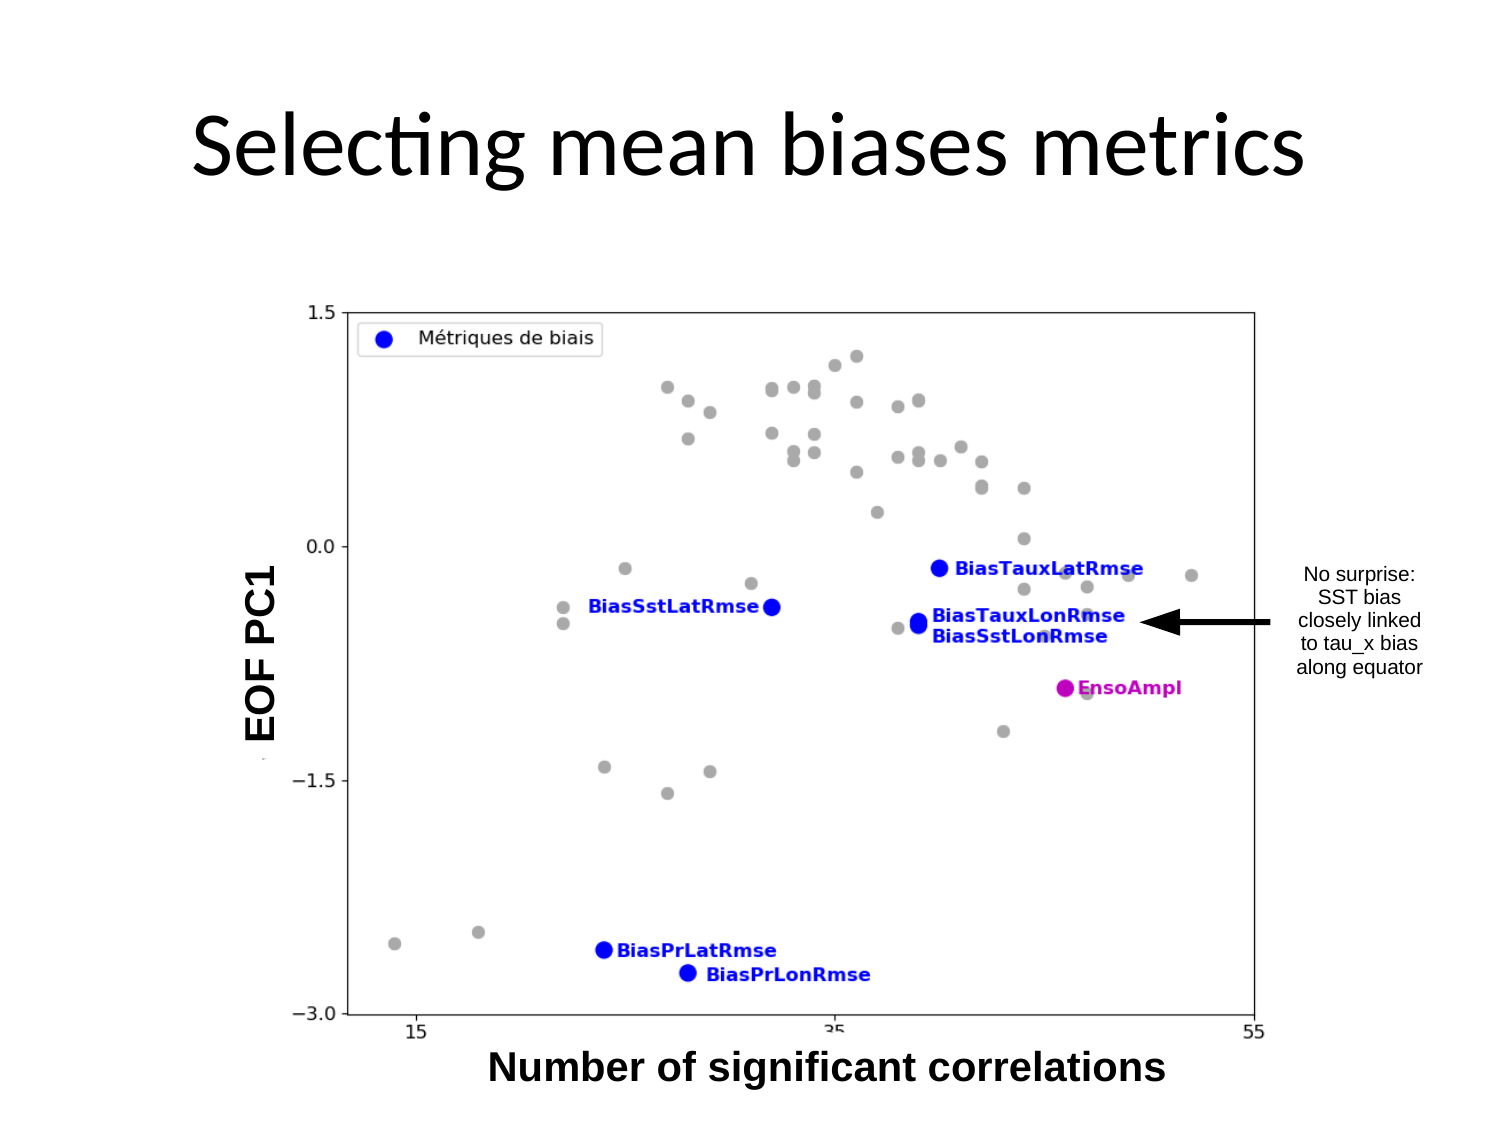

# Selecting mean biases metrics
No surprise:
SST bias
closely linked
to tau_x bias
along equator
EOF PC1
Number of significant correlations